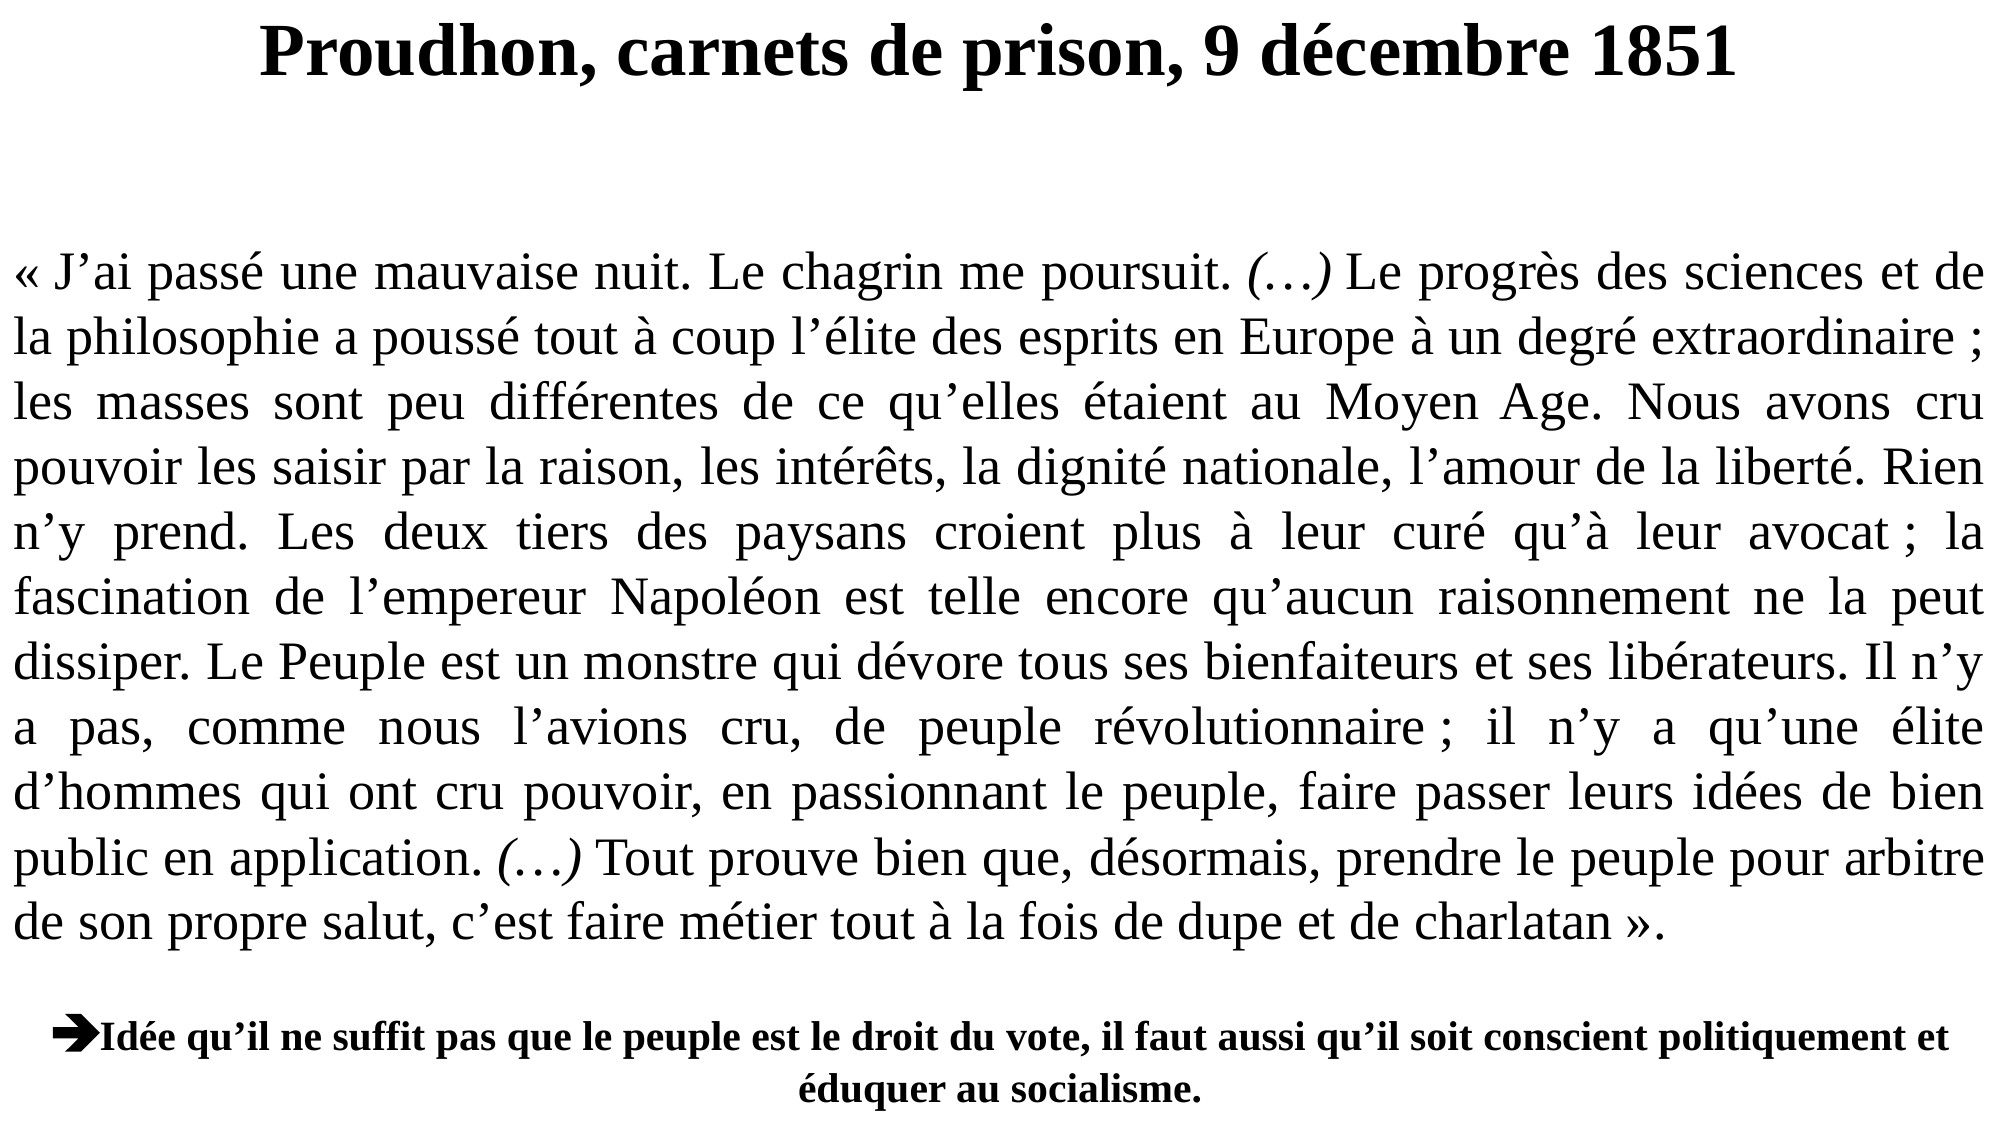

# Proudhon, carnets de prison, 9 décembre 1851
« J’ai passé une mauvaise nuit. Le chagrin me poursuit. (…) Le progrès des sciences et de la philosophie a poussé tout à coup l’élite des esprits en Europe à un degré extraordinaire ; les masses sont peu différentes de ce qu’elles étaient au Moyen Age. Nous avons cru pouvoir les saisir par la raison, les intérêts, la dignité nationale, l’amour de la liberté. Rien n’y prend. Les deux tiers des paysans croient plus à leur curé qu’à leur avocat ; la fascination de l’empereur Napoléon est telle encore qu’aucun raisonnement ne la peut dissiper. Le Peuple est un monstre qui dévore tous ses bienfaiteurs et ses libérateurs. Il n’y a pas, comme nous l’avions cru, de peuple révolutionnaire ; il n’y a qu’une élite d’hommes qui ont cru pouvoir, en passionnant le peuple, faire passer leurs idées de bien public en application. (…) Tout prouve bien que, désormais, prendre le peuple pour arbitre de son propre salut, c’est faire métier tout à la fois de dupe et de charlatan ».
Idée qu’il ne suffit pas que le peuple est le droit du vote, il faut aussi qu’il soit conscient politiquement et éduquer au socialisme.